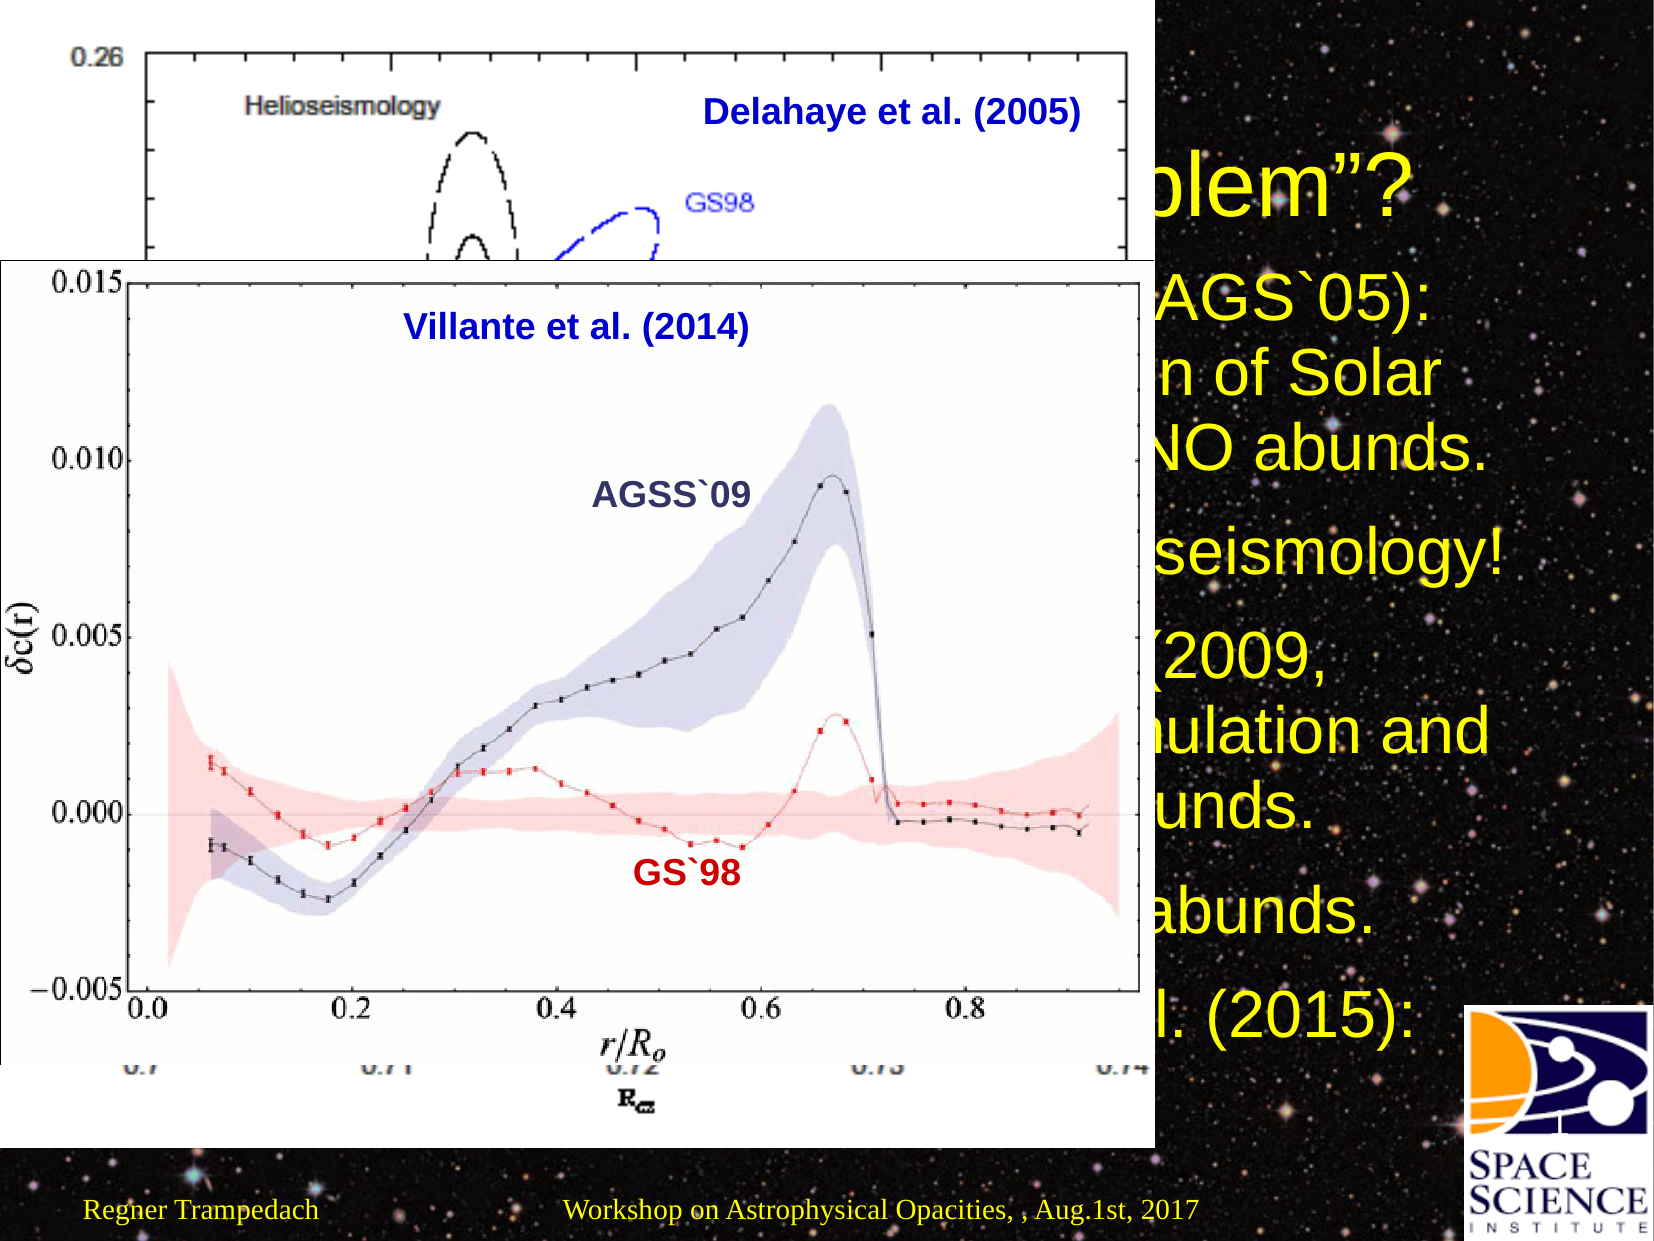

Delahaye et al. (2005)
 e.g., Serenelli et al. (2009),
 Villante et al. (2014)
 for AGSS`09
# Heard about the “Solar Abundance Problem”?
Villante et al. (2014)
 AGSS`09
 GS`98
Asplund, Grevesse & Sauval (2005, AGS`05): Abundance analysis on 3D simulation of Solar atmosphere ⇒ ~2/3 of the 'old' CNO abunds.
Wrecked havoc on solar models vs. seismology!
Asplund, Grevesse, Sauval & Scott (2009, AGSS`09): New analysis, better simulation and atomic data ⇒ ~3/4 of 'old' CNO abunds.
Caffau et al. (2011): 85-95% of 'old' abunds.
Scott et al. (2015a,b), Grevesse et al. (2015): Minor changes from AGSS`09